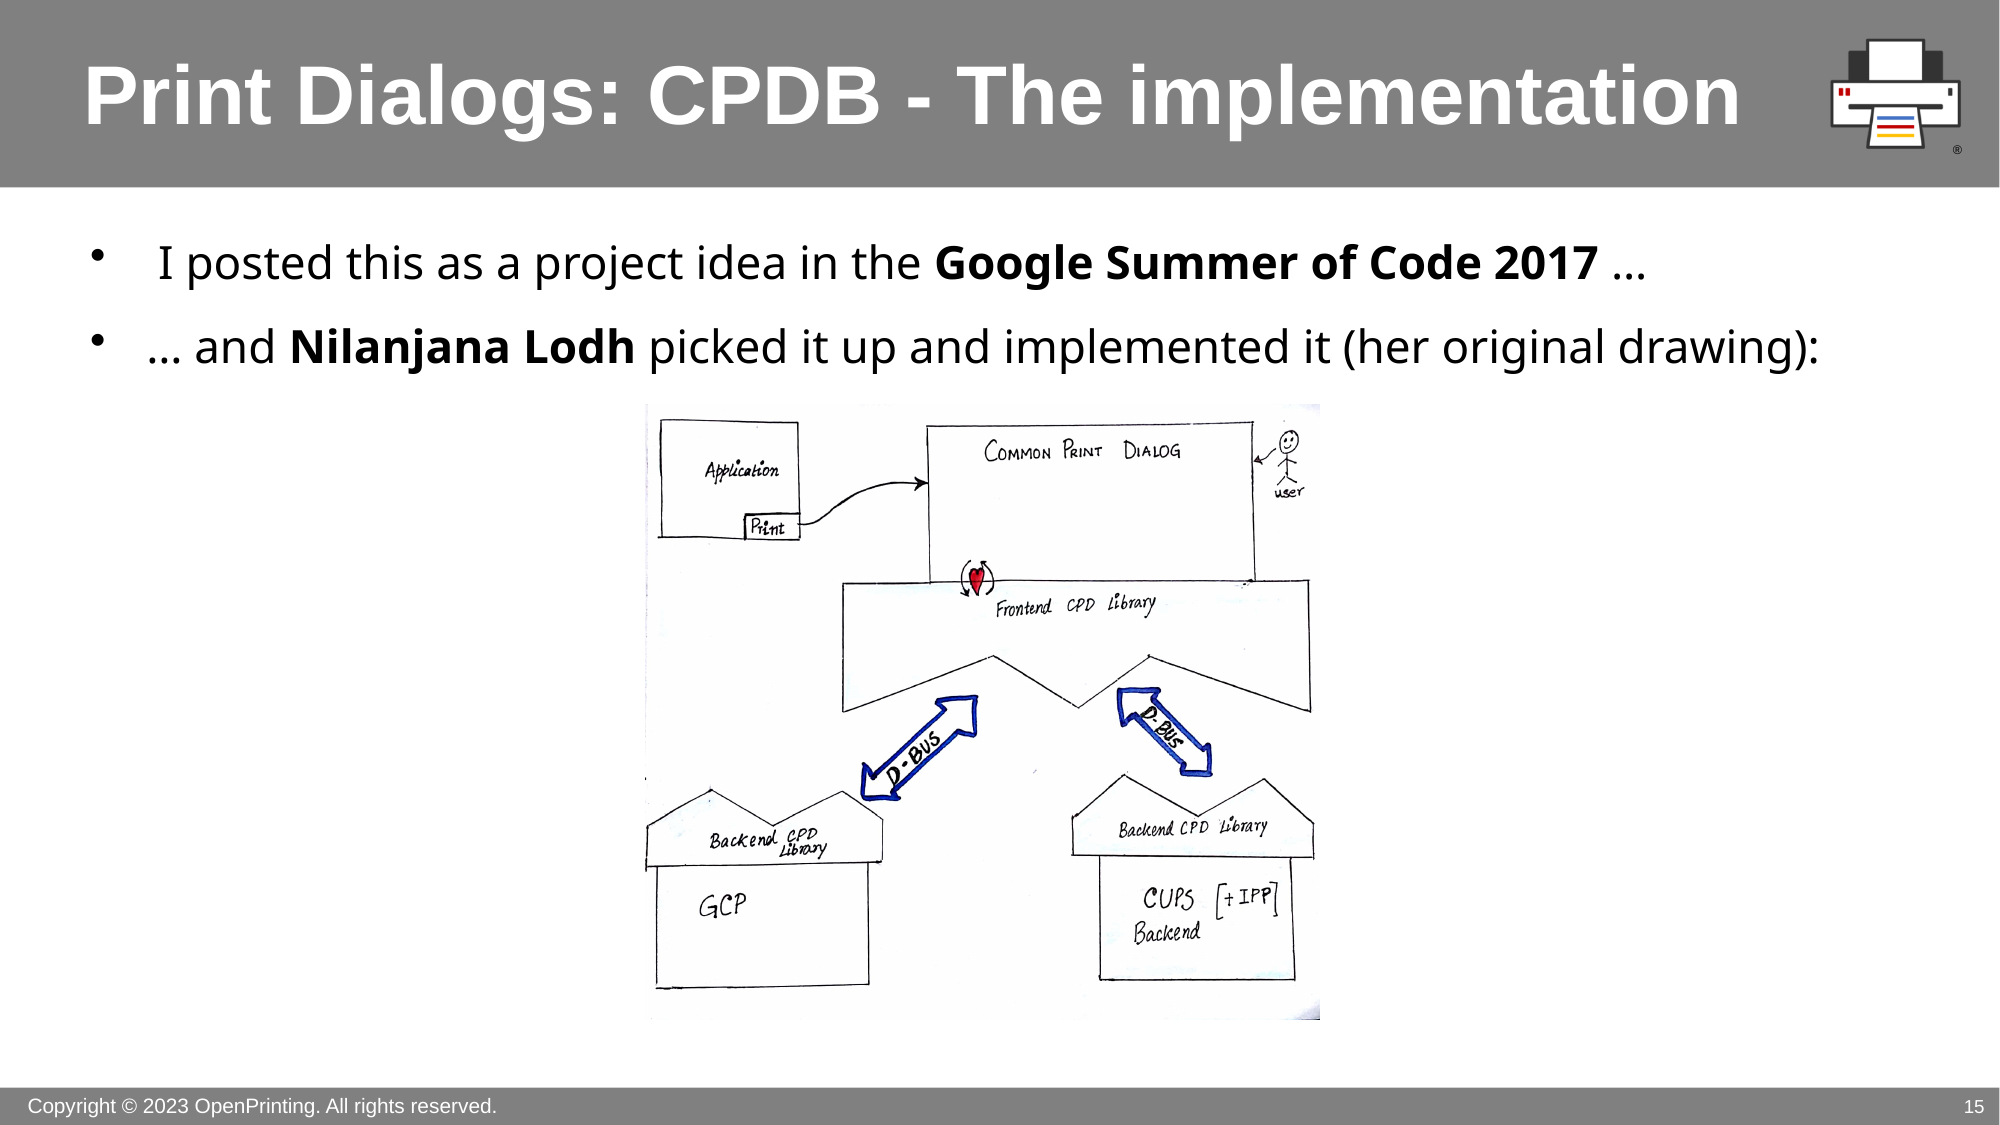

Print Dialogs: CPDB - The implementation
# I posted this as a project idea in the Google Summer of Code 2017 …
… and Nilanjana Lodh picked it up and implemented it (her original drawing):